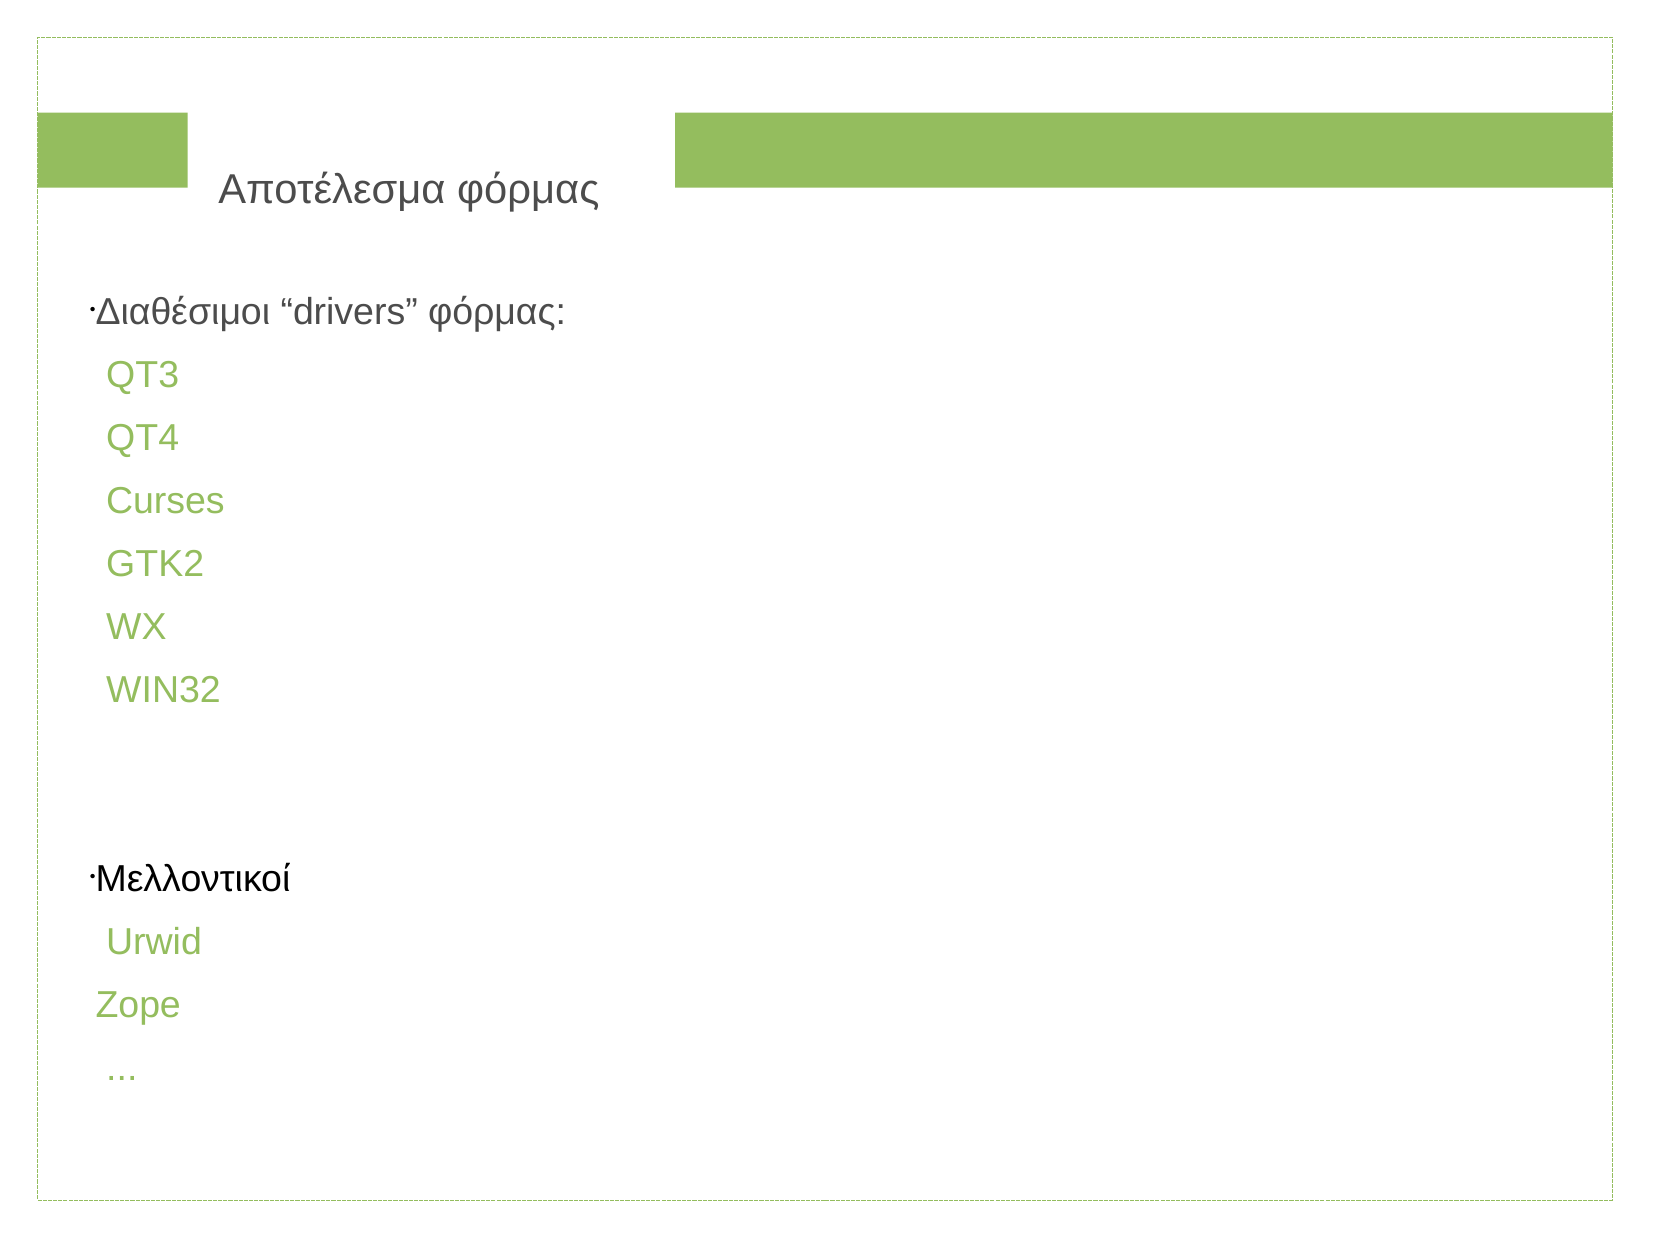

Αποτέλεσμα φόρμας
Διαθέσιμοι “drivers” φόρμας:
 QT3
 QT4
 Curses
 GTK2
 WX
 WIN32
Μελλοντικοί
 Urwid
Zope
 ...